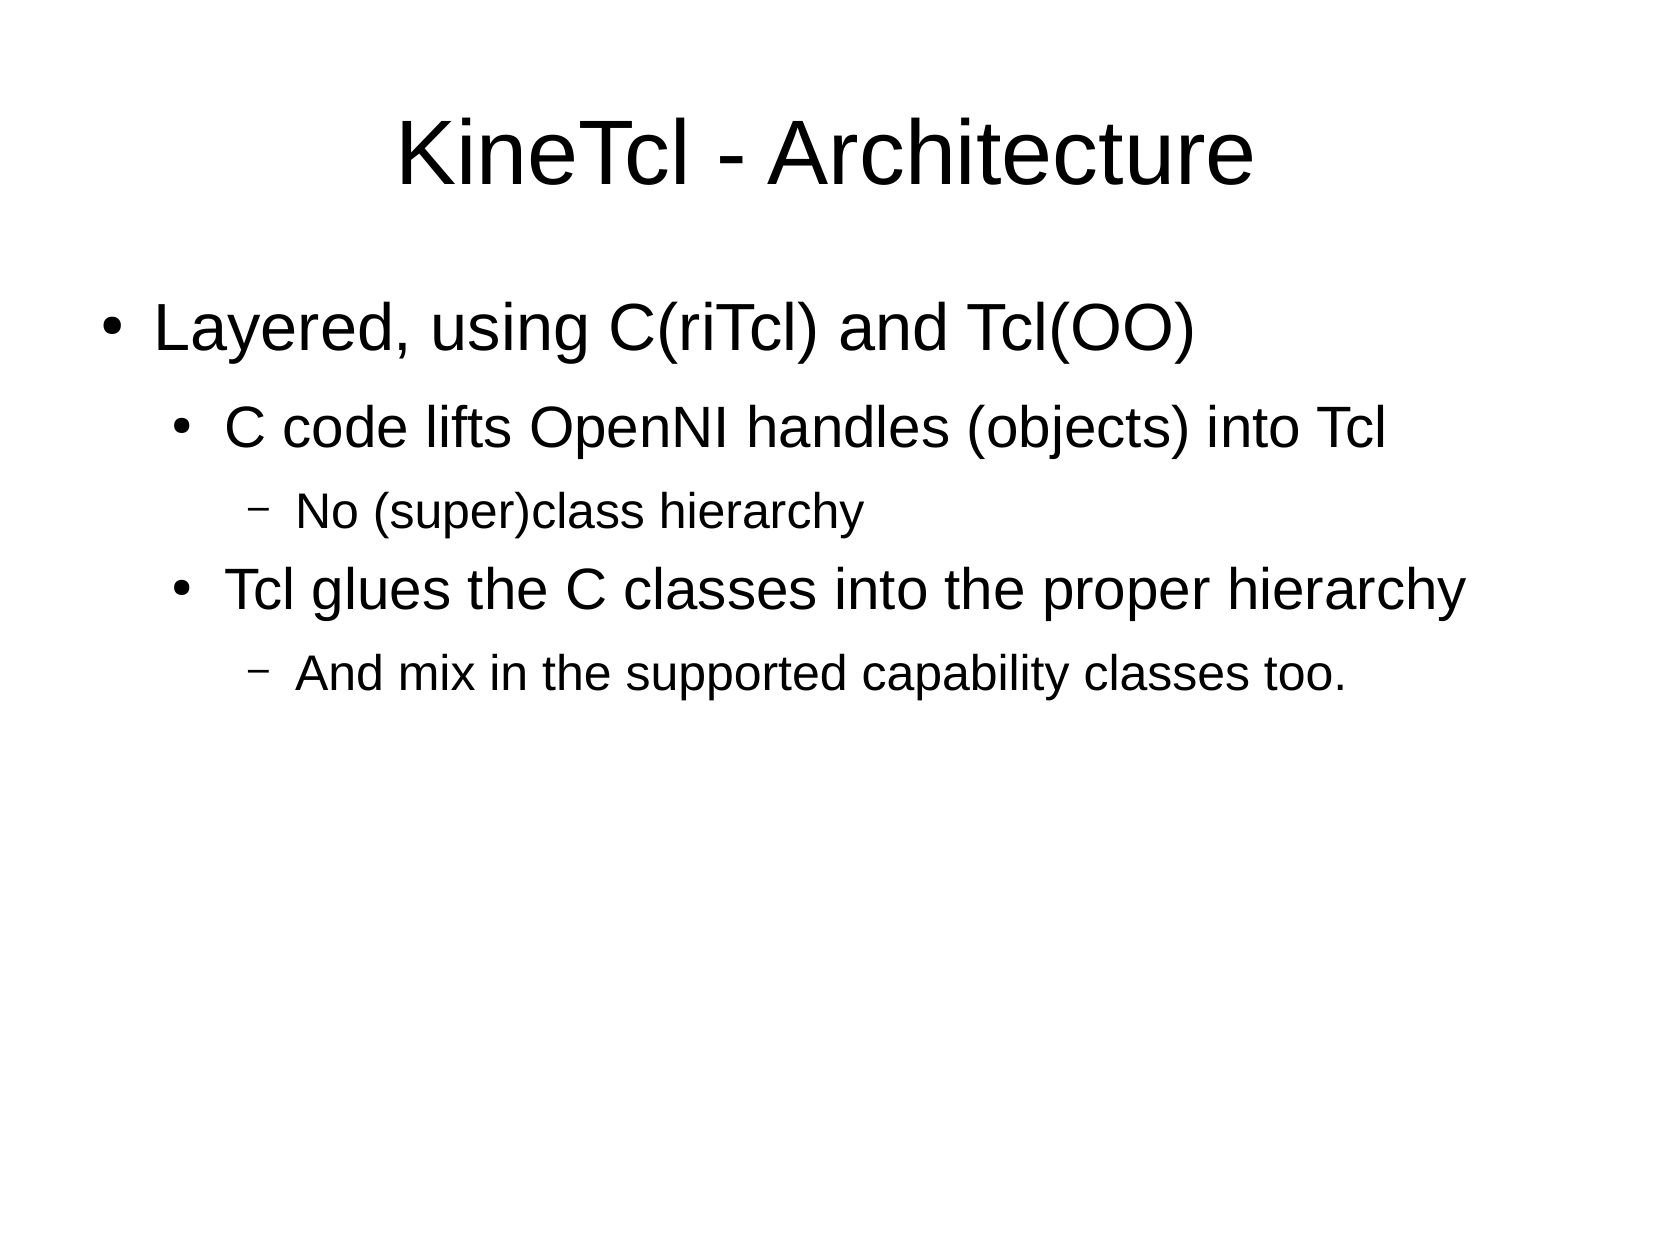

# KineTcl - Architecture
Layered, using C(riTcl) and Tcl(OO)
C code lifts OpenNI handles (objects) into Tcl
No (super)class hierarchy
Tcl glues the C classes into the proper hierarchy
And mix in the supported capability classes too.